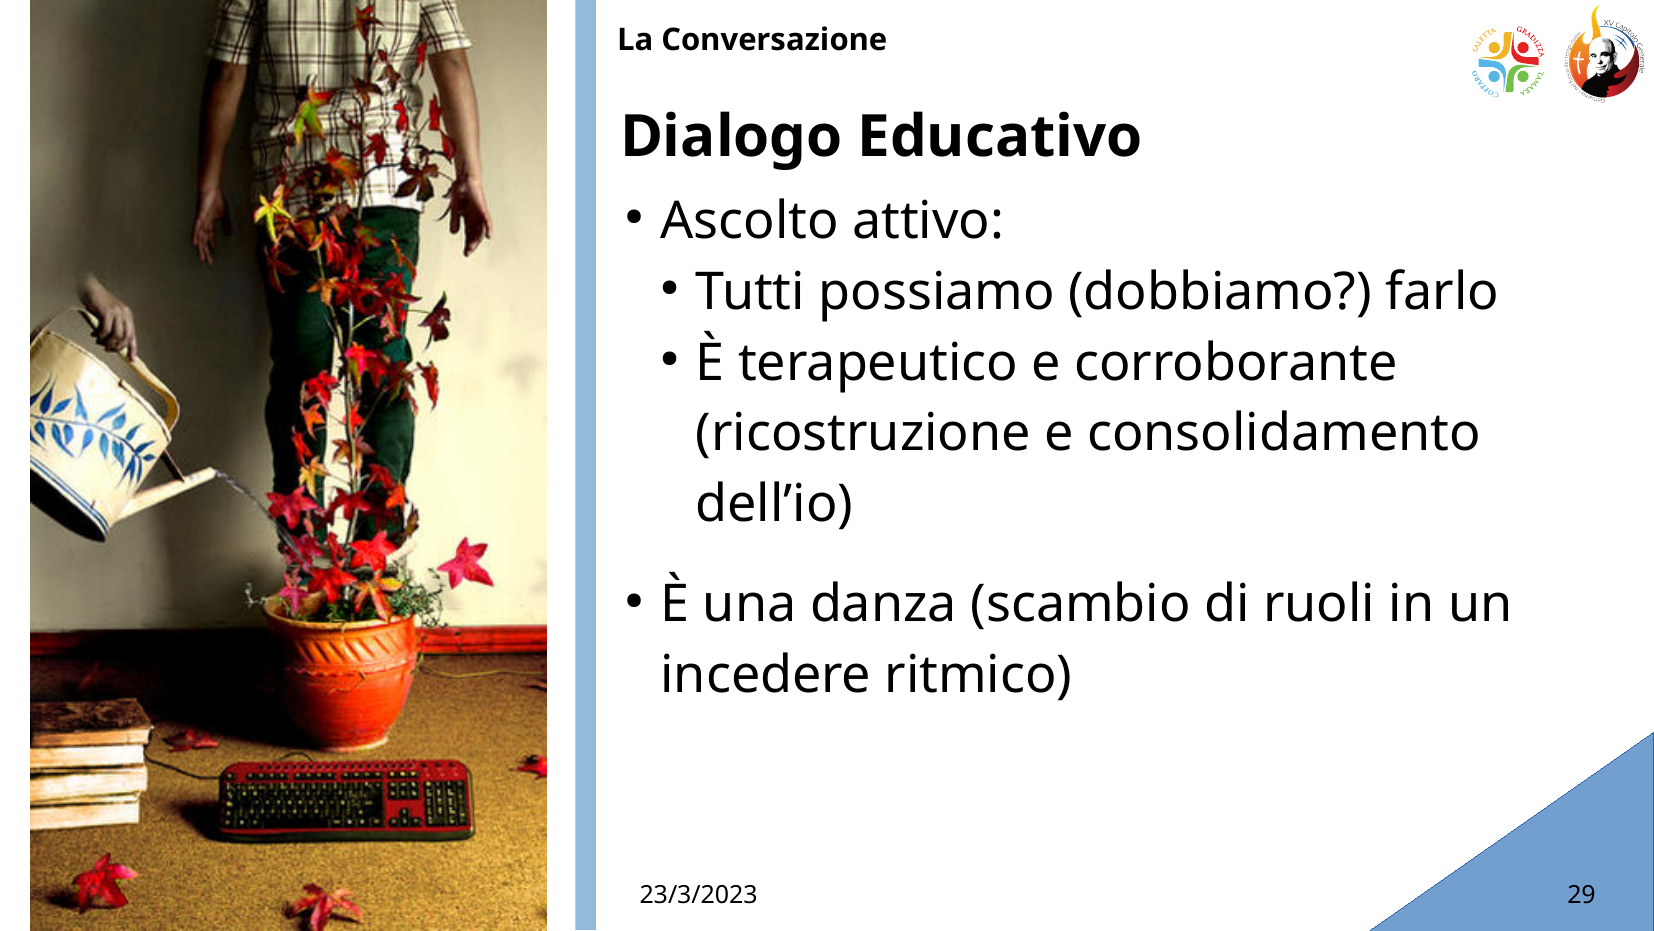

La Conversazione
Dialogo Educativo
# Ascolto attivo:
Tutti possiamo (dobbiamo?) farlo
È terapeutico e corroborante (ricostruzione e consolidamento dell’io)
È una danza (scambio di ruoli in un incedere ritmico)